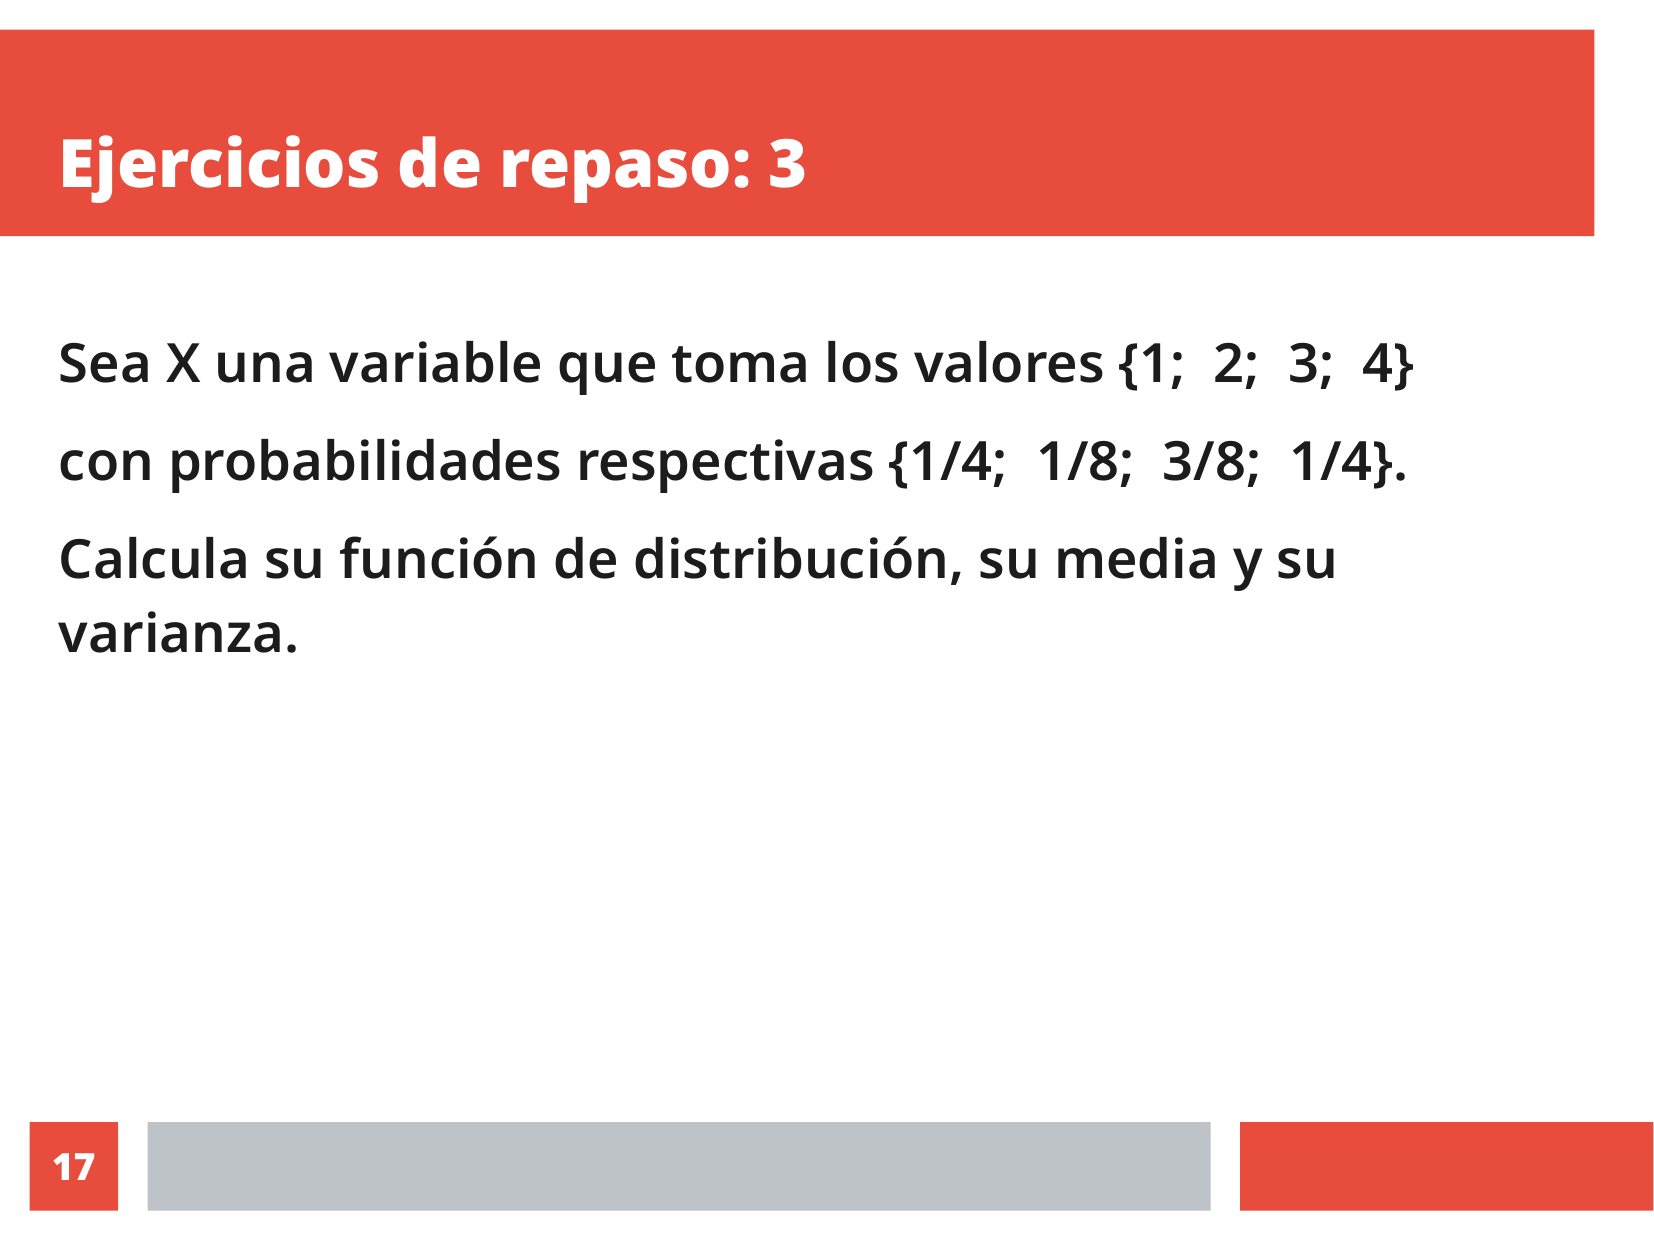

# Ejercicios de repaso: 3
Sea X una variable que toma los valores {1; 2; 3; 4}
con probabilidades respectivas {1/4; 1/8; 3/8; 1/4}.
Calcula su función de distribución, su media y su varianza.
17